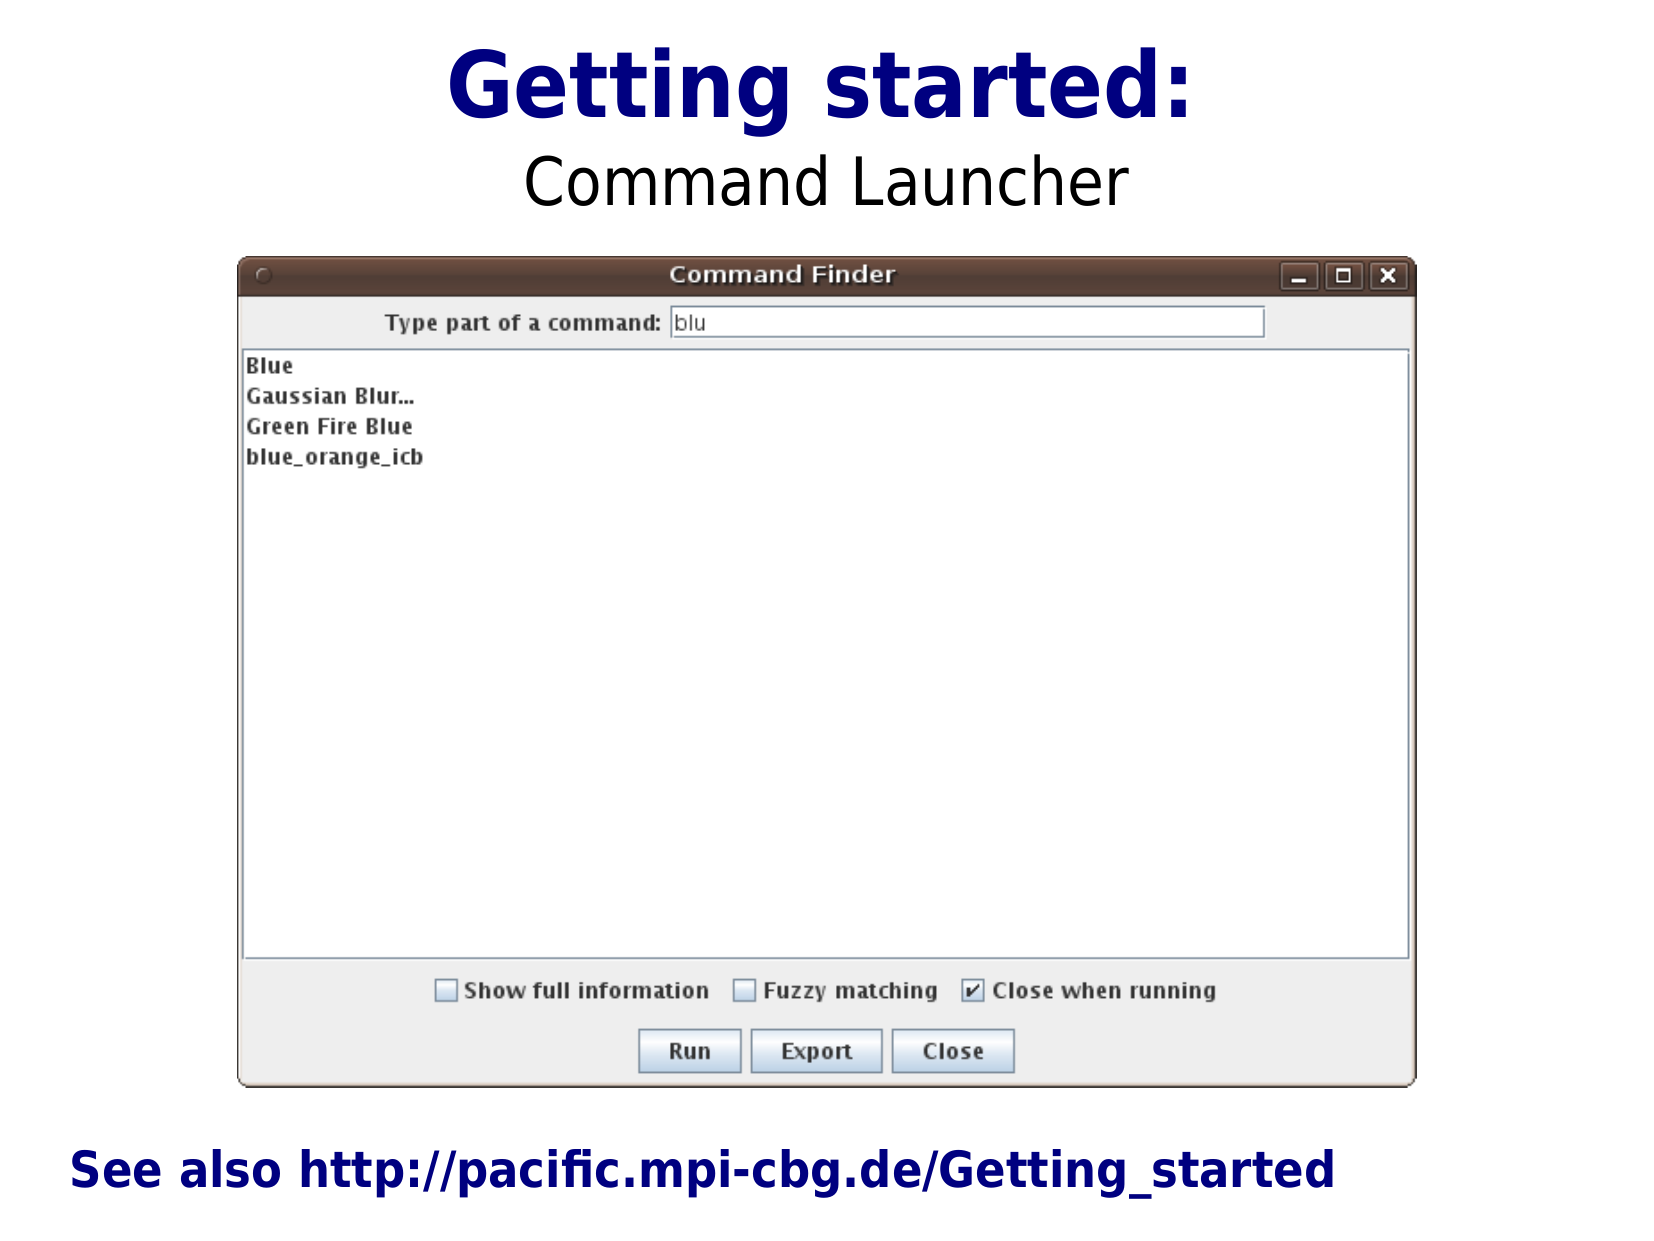

Getting started:
# Command Launcher
See also http://pacific.mpi-cbg.de/Getting_started